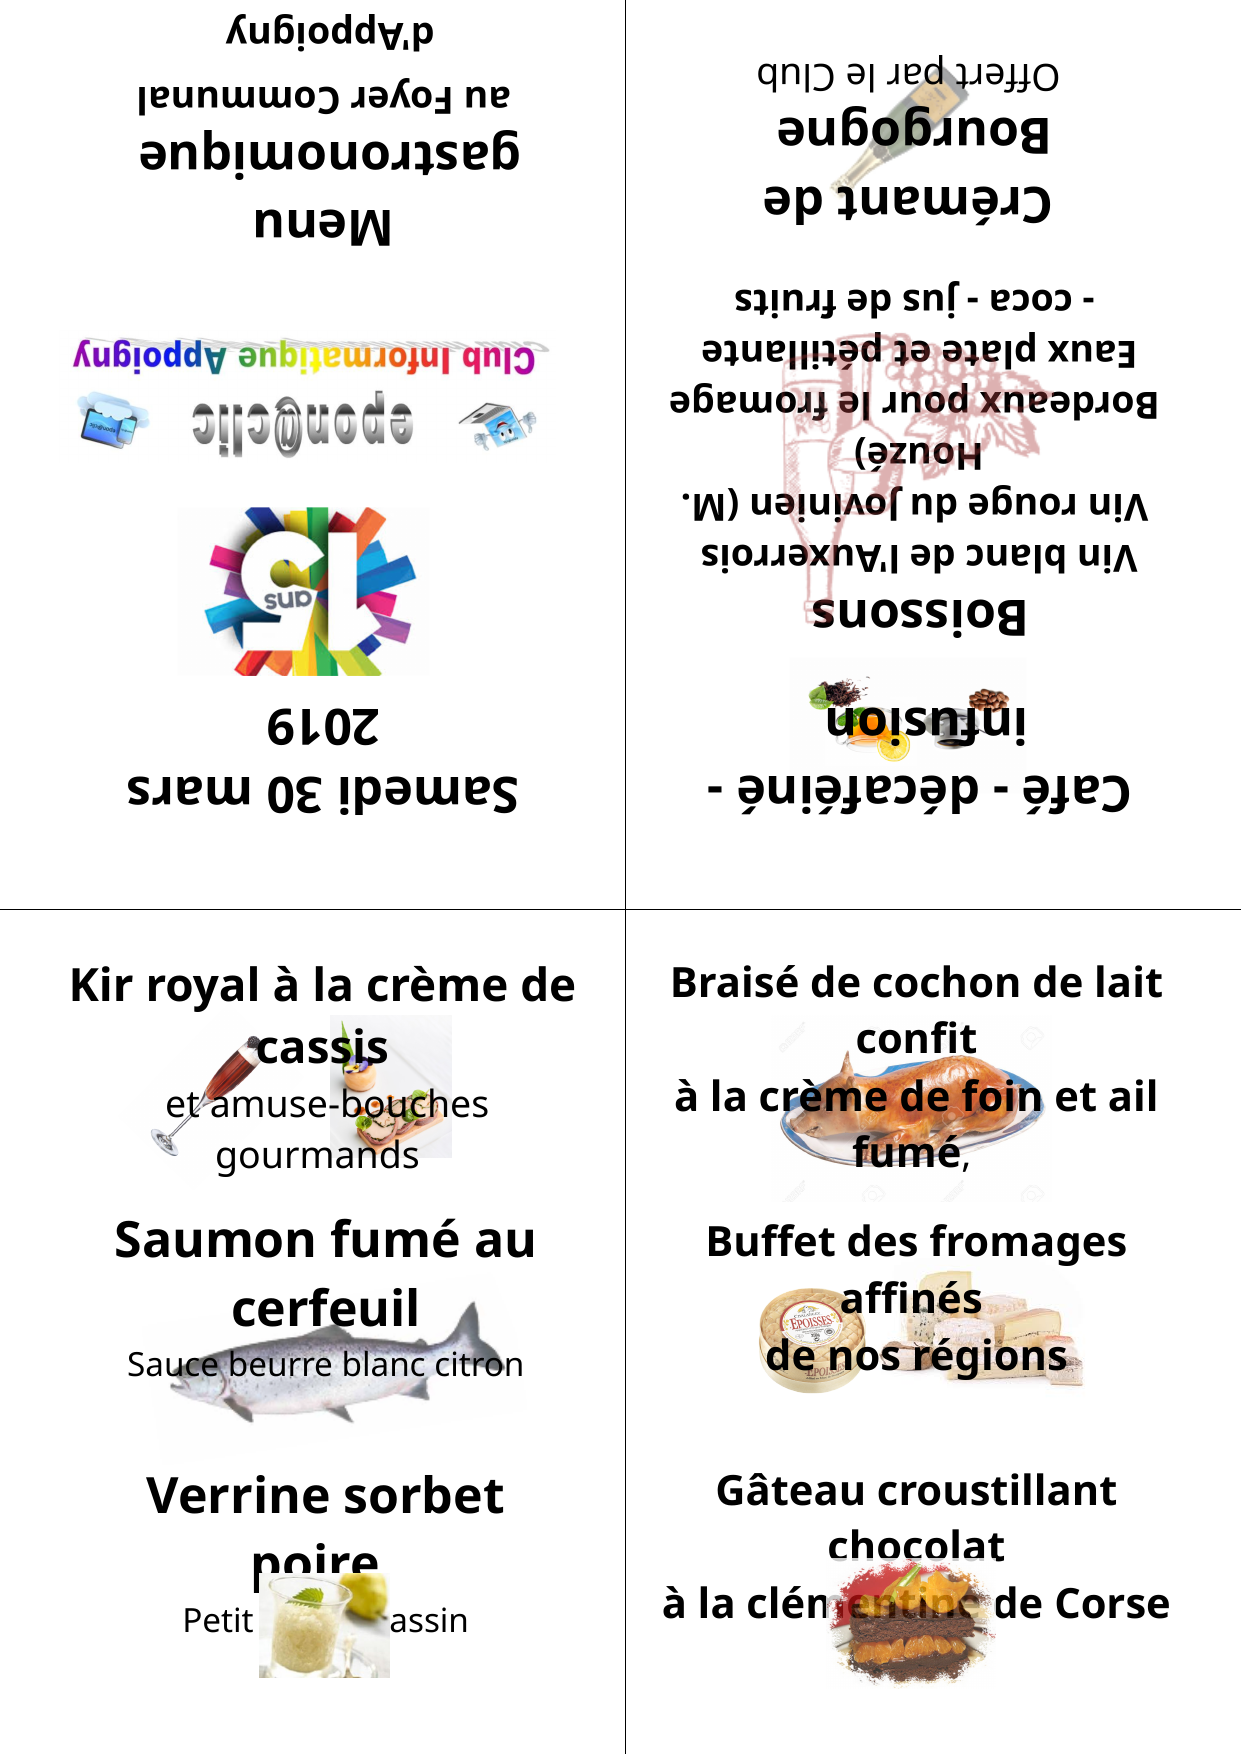

Menu gastronomique
au Foyer Communal d'Appoigny
par Stéphane CAMU Traiteur
Crémant de Bourgogne
Offert par le Club
Boissons
Vin blanc de l'Auxerrois
Vin rouge du Jovinien (M. Houzé)
Bordeaux pour le fromage
Eaux plate et pétillante
- coca - jus de fruits
Café - décaféiné - infusion
Samedi 30 mars 2019
Kir royal à la crème de cassis
 et amuse-bouches gourmands
Braisé de cochon de lait confit
à la crème de foin et ail fumé,
Saumon fumé au cerfeuil
Sauce beurre blanc citron
Buffet des fromages affinés
de nos régions
Verrine sorbet poire
Petit Marc - Cassin
Gâteau croustillant chocolat
à la clémentine de Corse